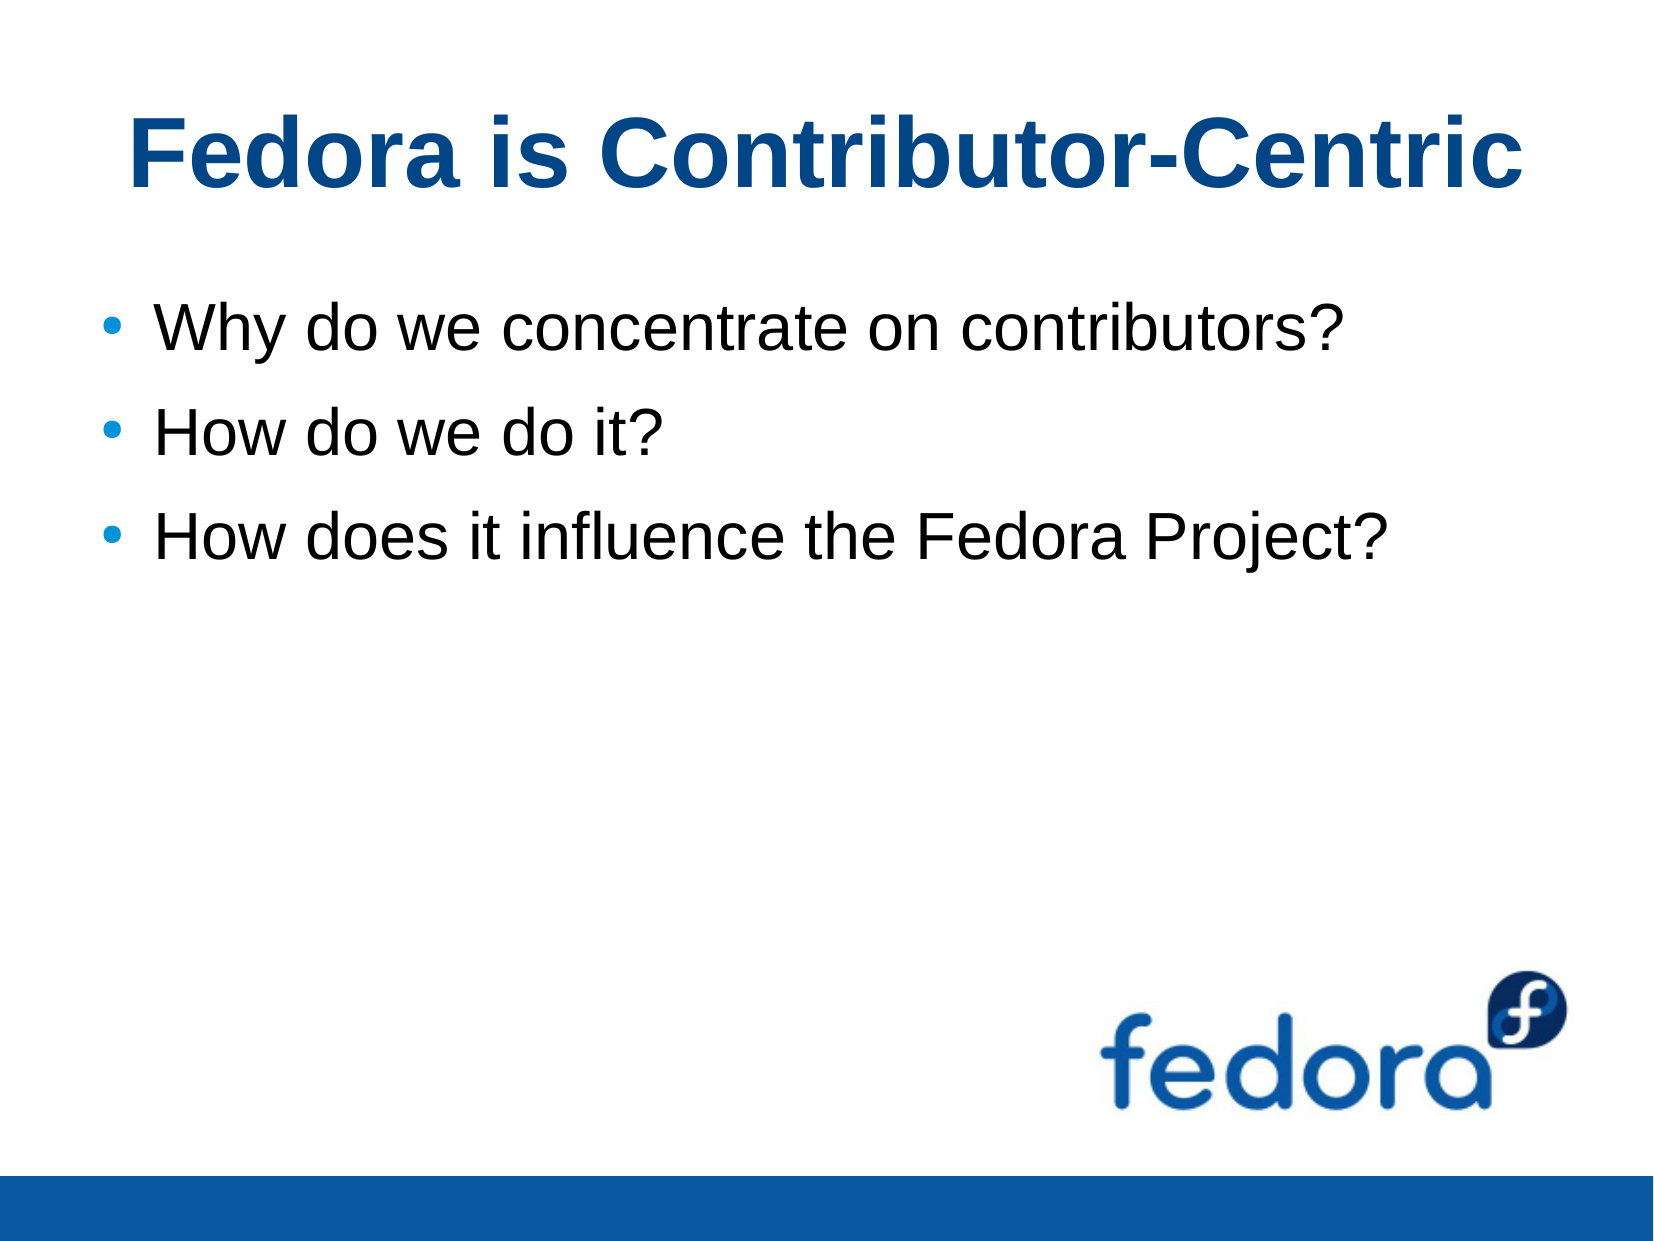

# Fedora is Contributor-Centric
Why do we concentrate on contributors?
How do we do it?
How does it influence the Fedora Project?